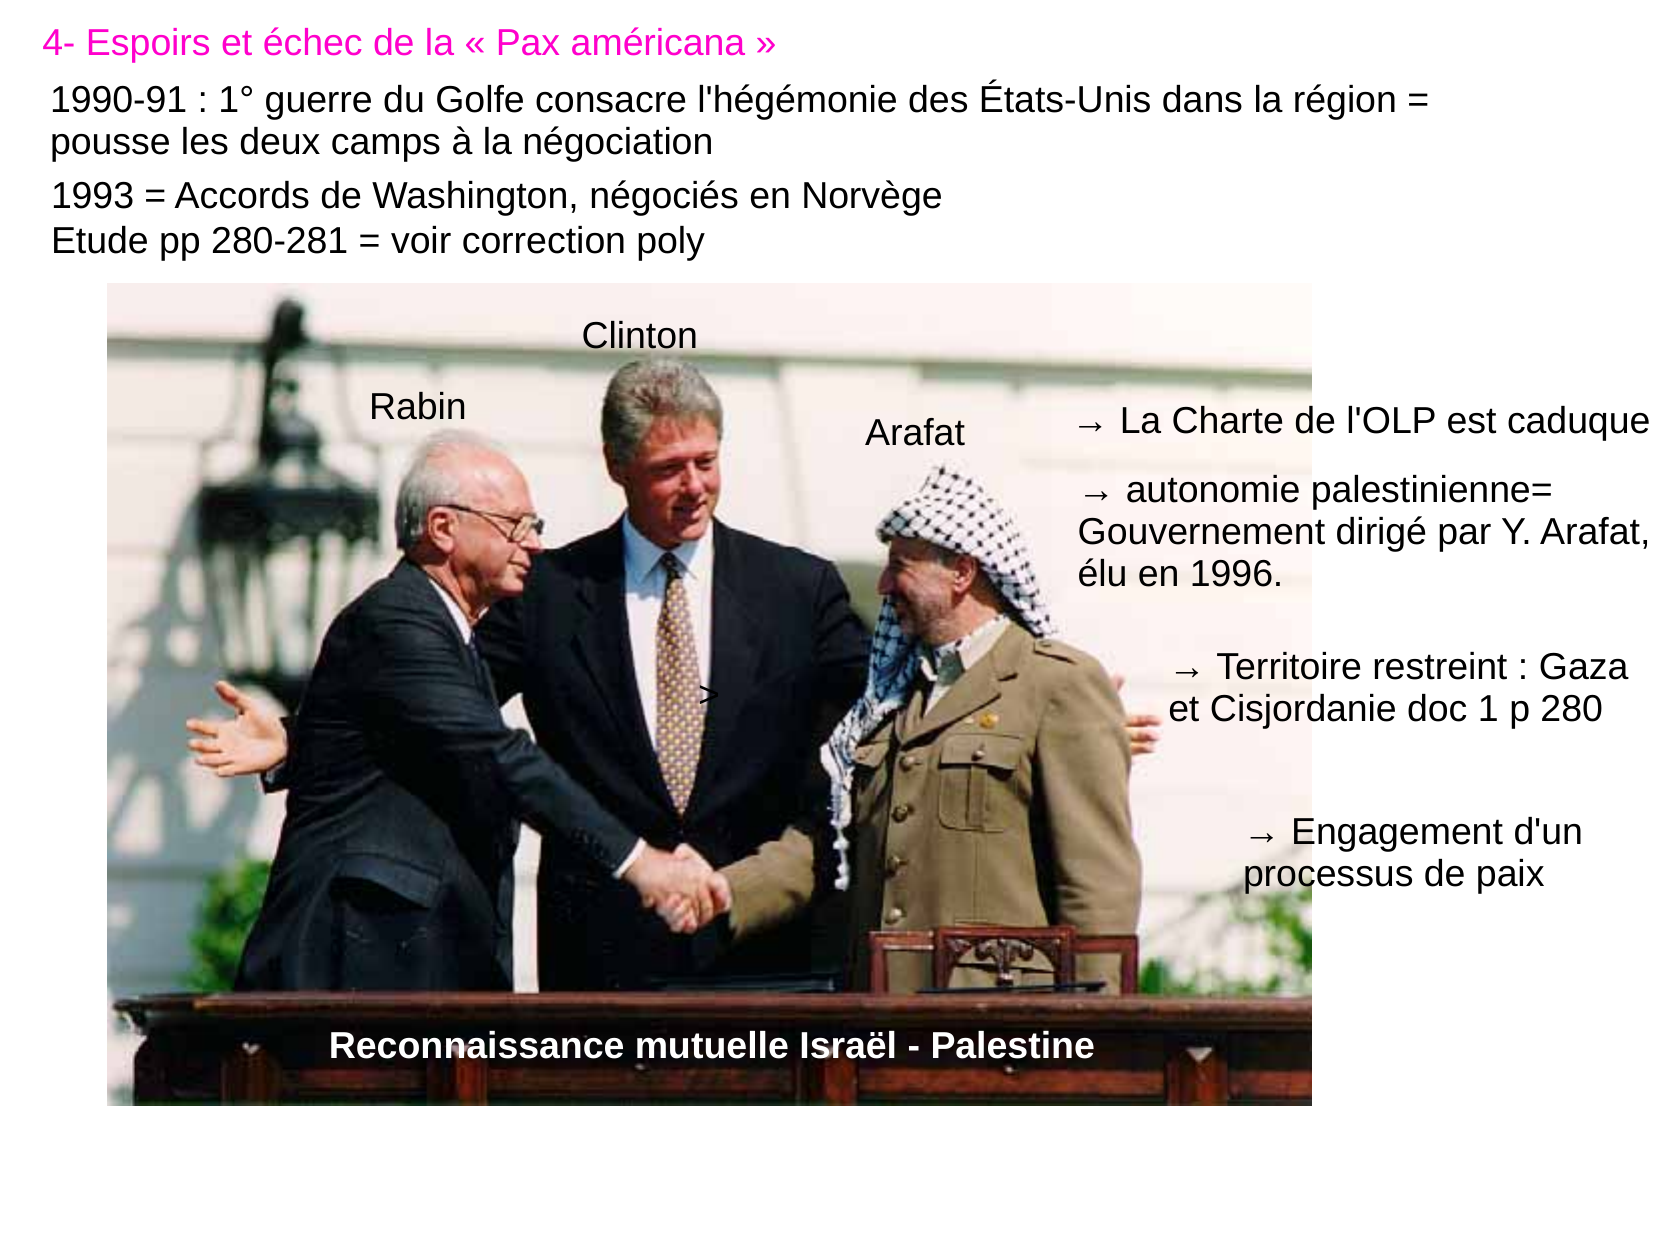

4- Espoirs et échec de la « Pax américana »
1990-91 : 1° guerre du Golfe consacre l'hégémonie des États-Unis dans la région =
pousse les deux camps à la négociation
1993 = Accords de Washington, négociés en Norvège
Etude pp 280-281 = voir correction poly
>
Clinton
Rabin
→ La Charte de l'OLP est caduque
Arafat
→ autonomie palestinienne=
Gouvernement dirigé par Y. Arafat,
élu en 1996.
→ Territoire restreint : Gaza
et Cisjordanie doc 1 p 280
→ Engagement d'un
processus de paix
Reconnaissance mutuelle Israël - Palestine